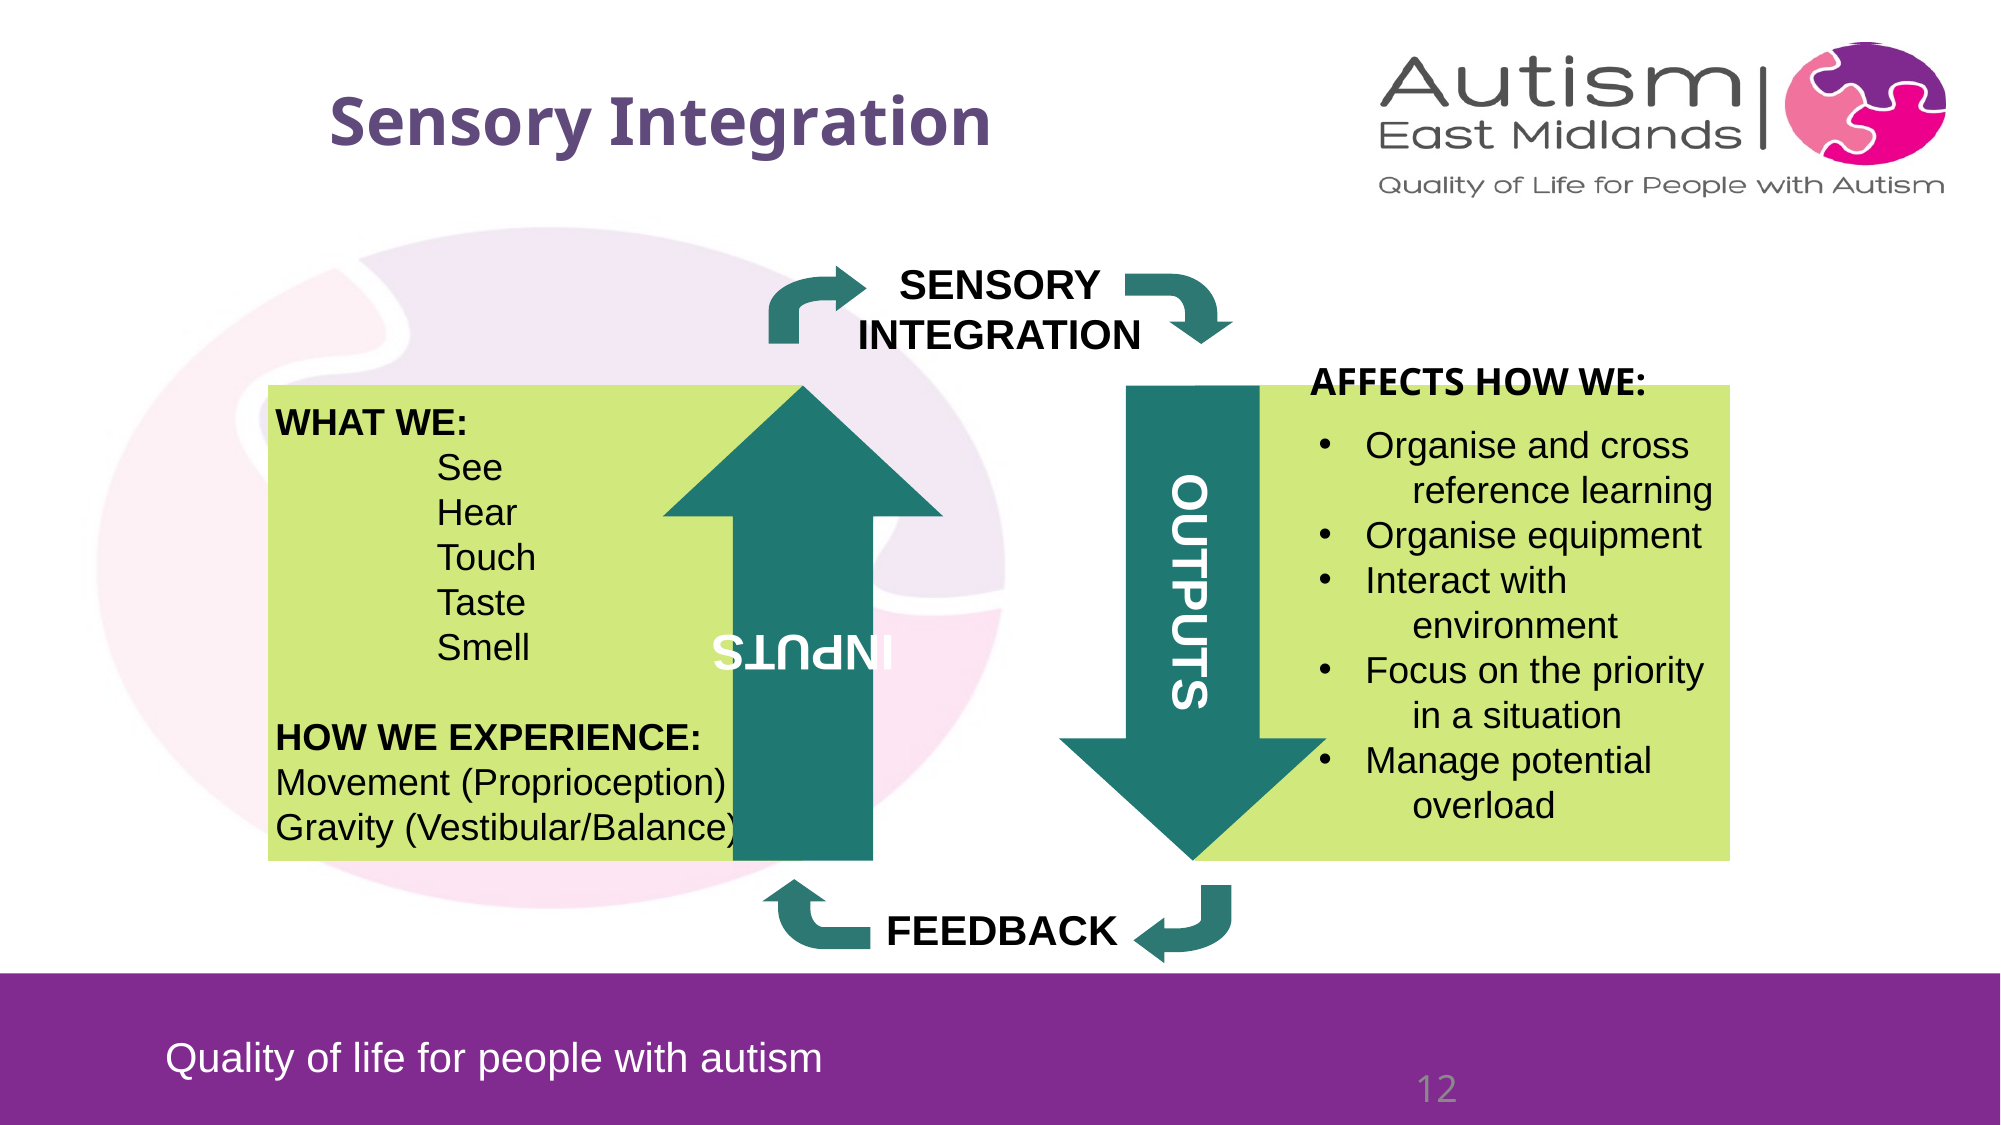

# Sensory Integration
SENSORY INTEGRATION
AFFECTS HOW WE:
WHAT WE:
	See
	Hear
	Touch
	Taste
	Smell
HOW WE EXPERIENCE:
Movement (Proprioception)
Gravity (Vestibular/Balance)
INPUTS
Organise and cross reference learning
Organise equipment
Interact with environment
Focus on the priority in a situation
Manage potential overload
OUTPUTS
FEEDBACK